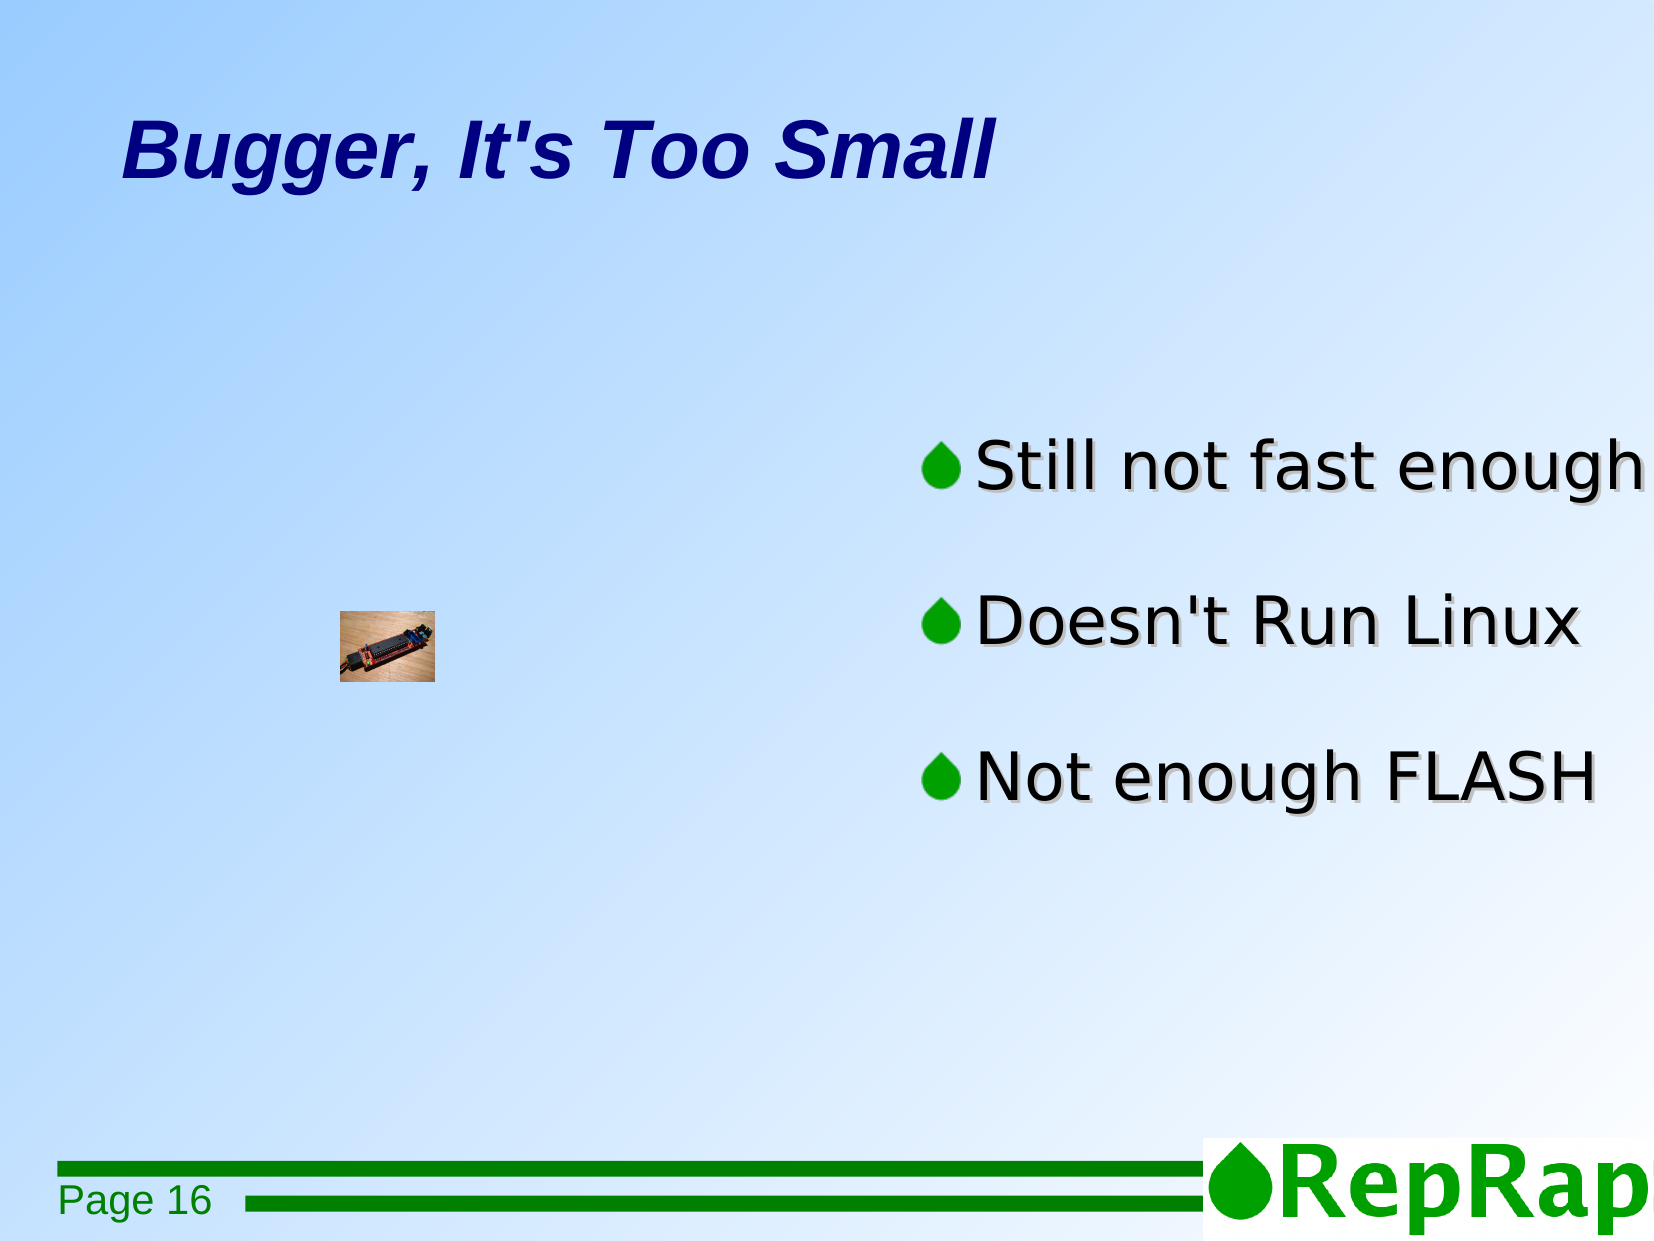

# Bugger, It's Too Small
Still not fast enough
Doesn't Run Linux
Not enough FLASH